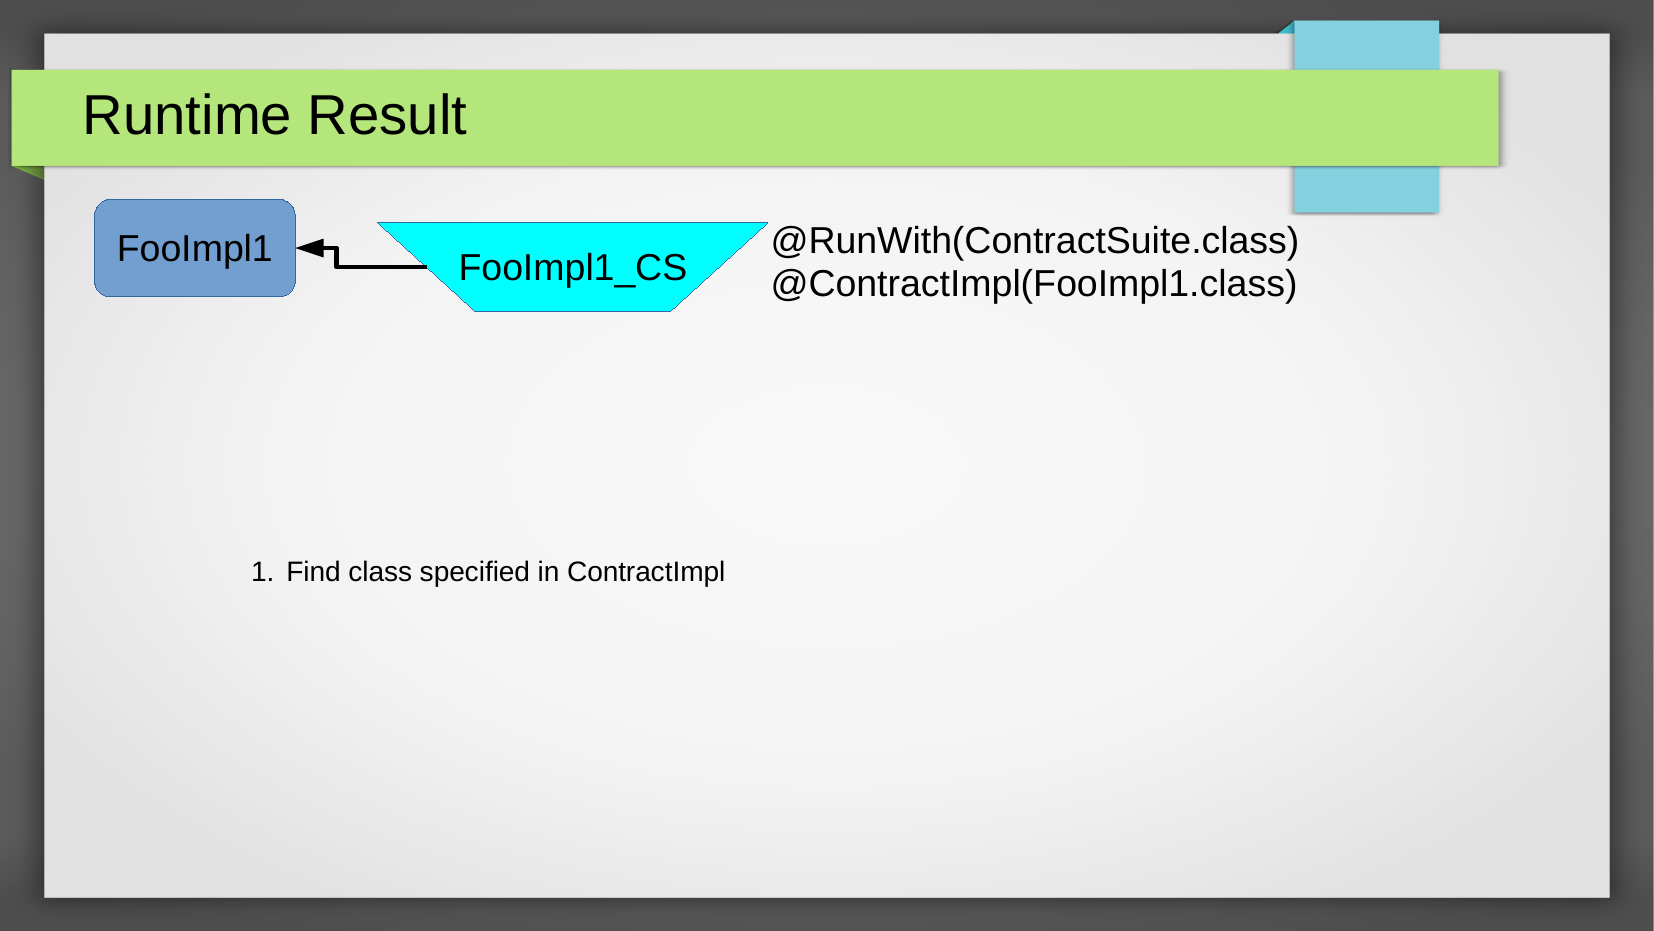

# Runtime Result
FooImpl1
@RunWith(ContractSuite.class)
@ContractImpl(FooImpl1.class)
FooImpl1_CS
Find class specified in ContractImpl